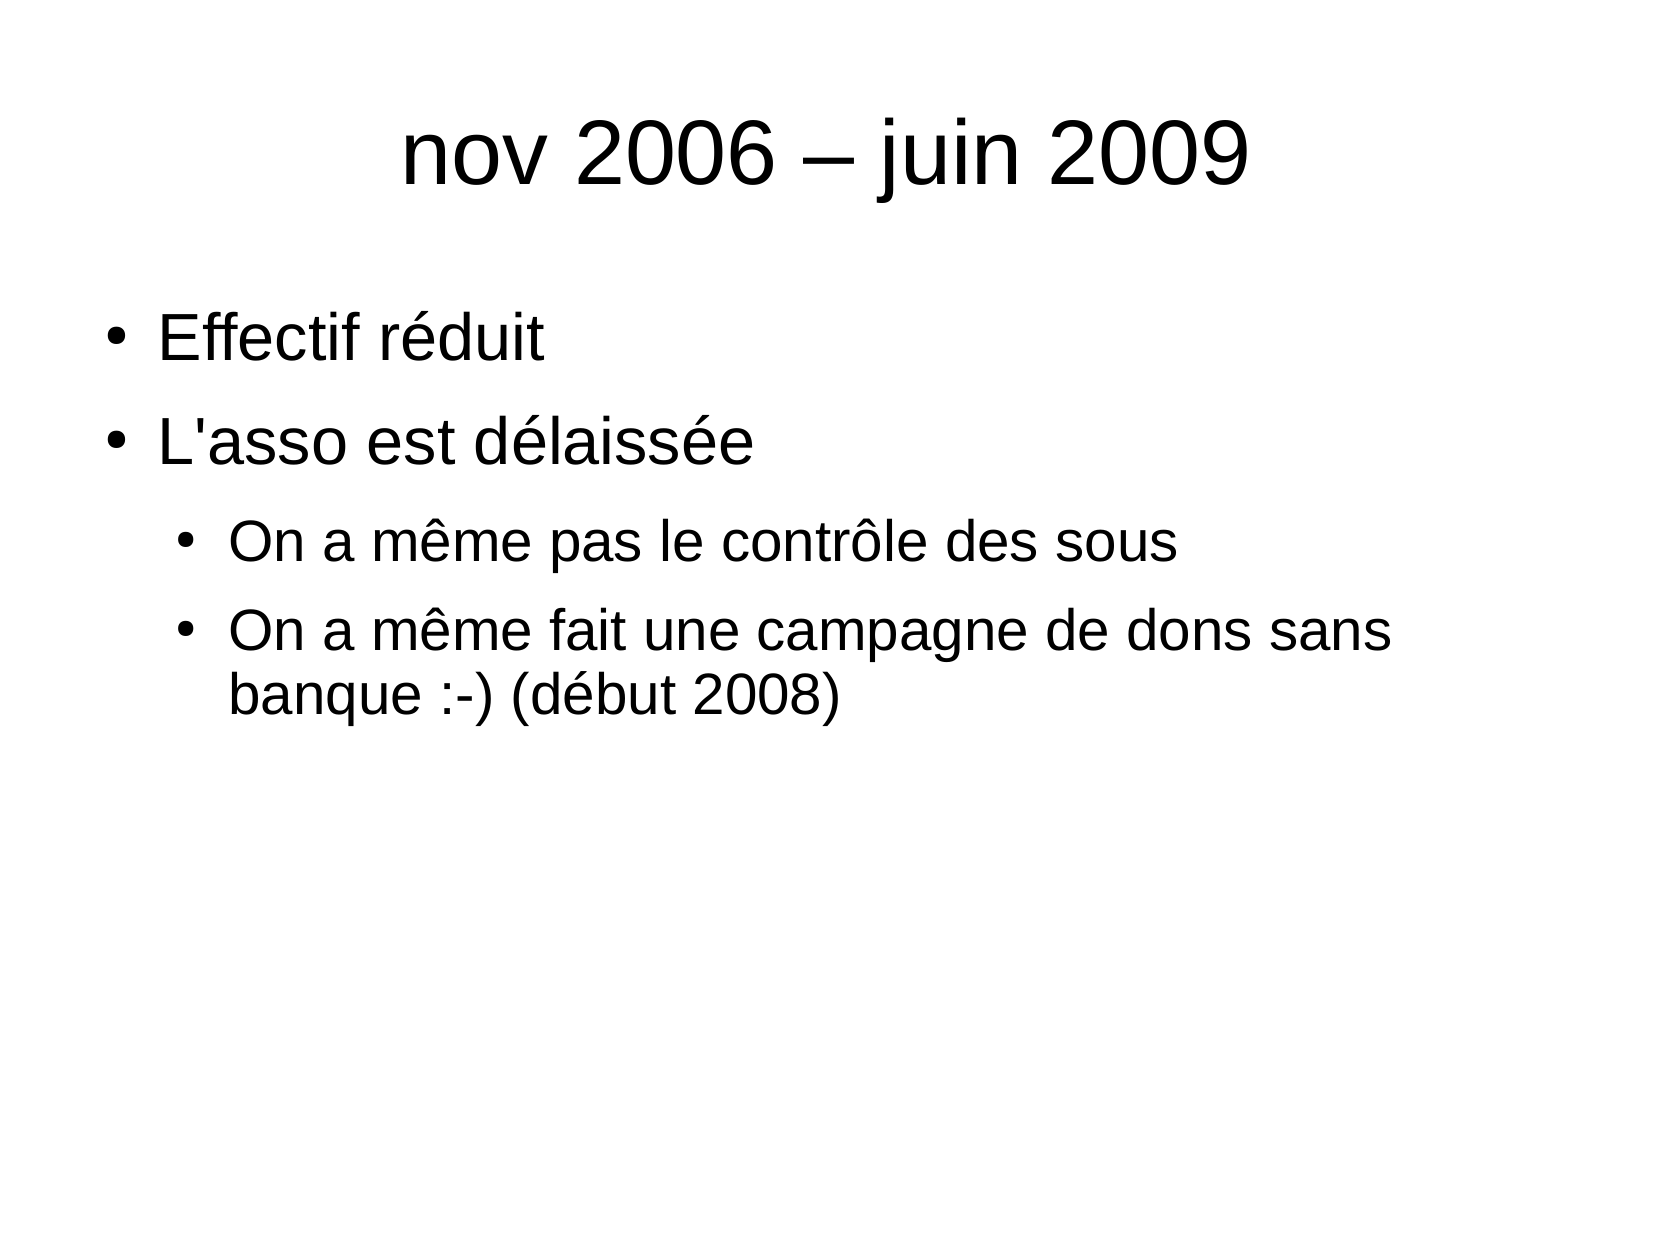

# nov 2006 – juin 2009
Effectif réduit
L'asso est délaissée
On a même pas le contrôle des sous
On a même fait une campagne de dons sans banque :-) (début 2008)